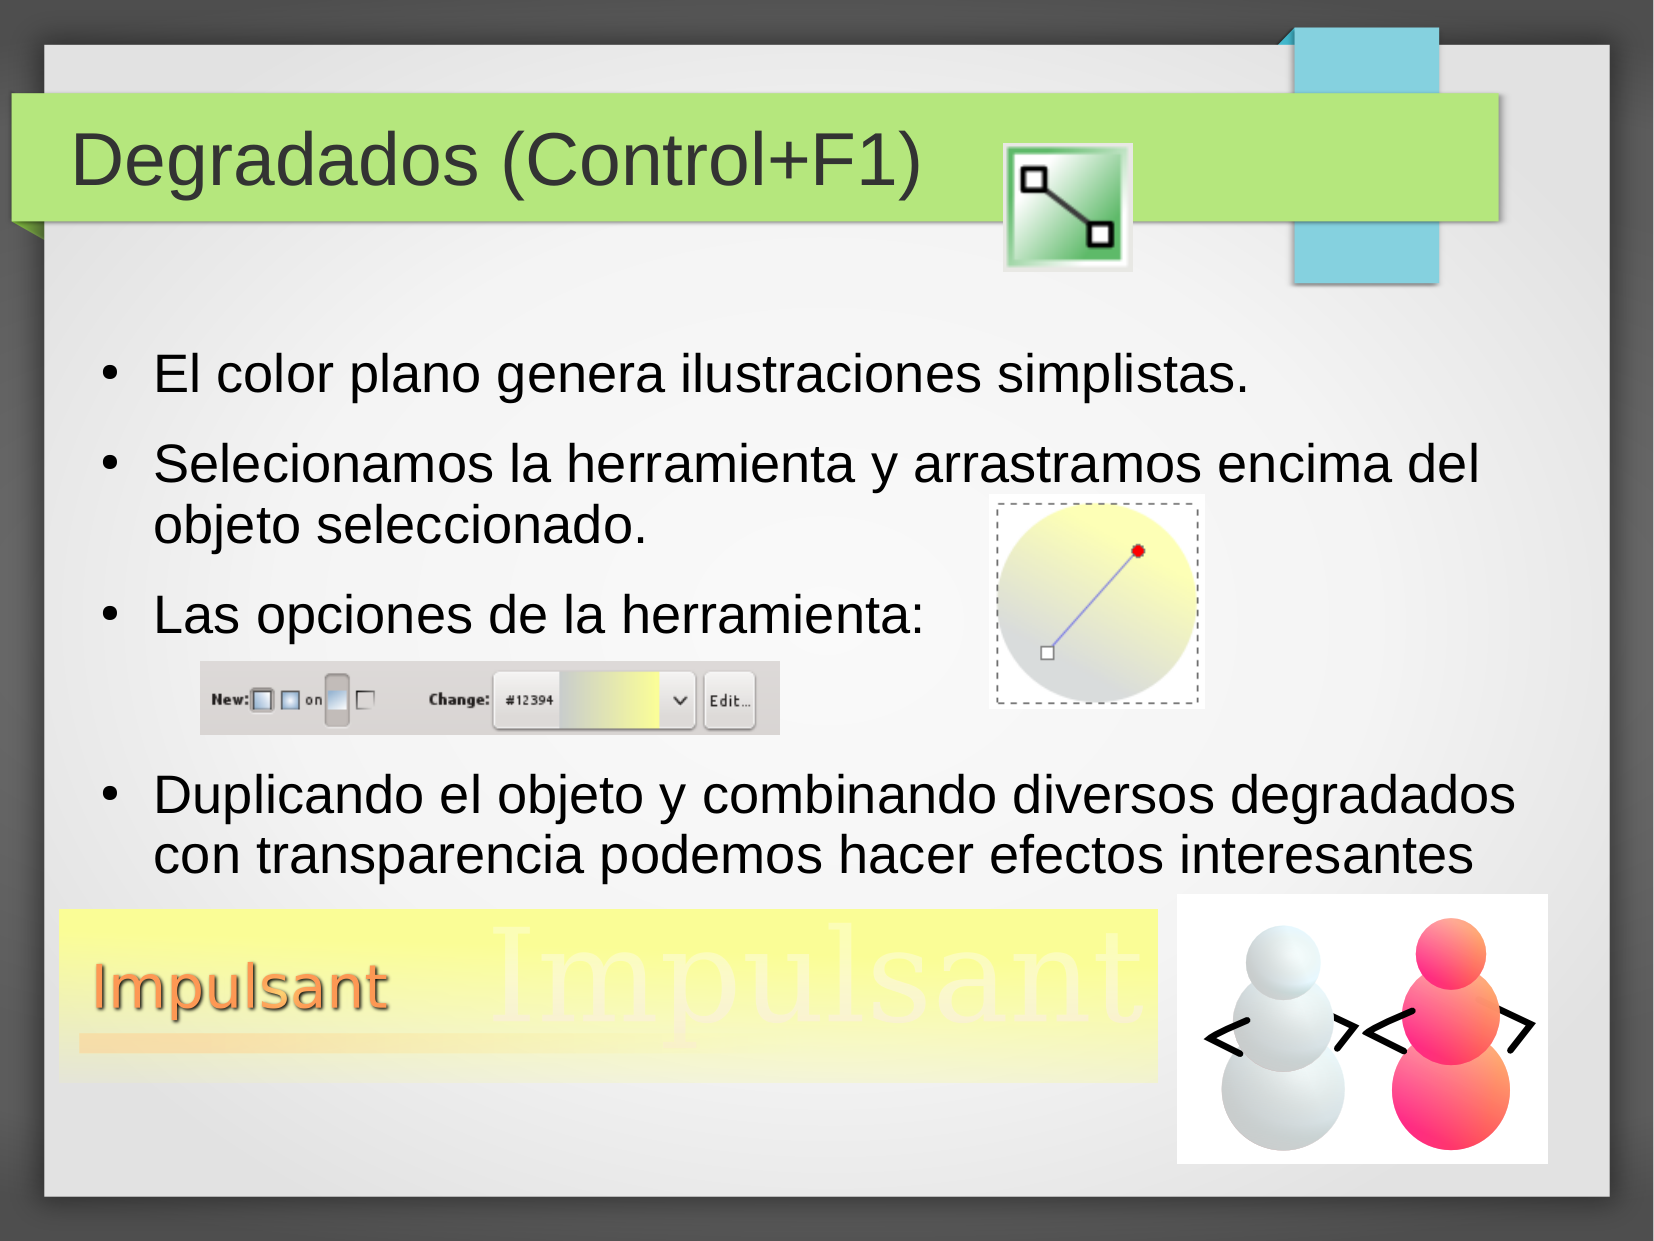

# Degradados (Control+F1)
El color plano genera ilustraciones simplistas.
Selecionamos la herramienta y arrastramos encima del objeto seleccionado.
Las opciones de la herramienta:
Duplicando el objeto y combinando diversos degradados con transparencia podemos hacer efectos interesantes